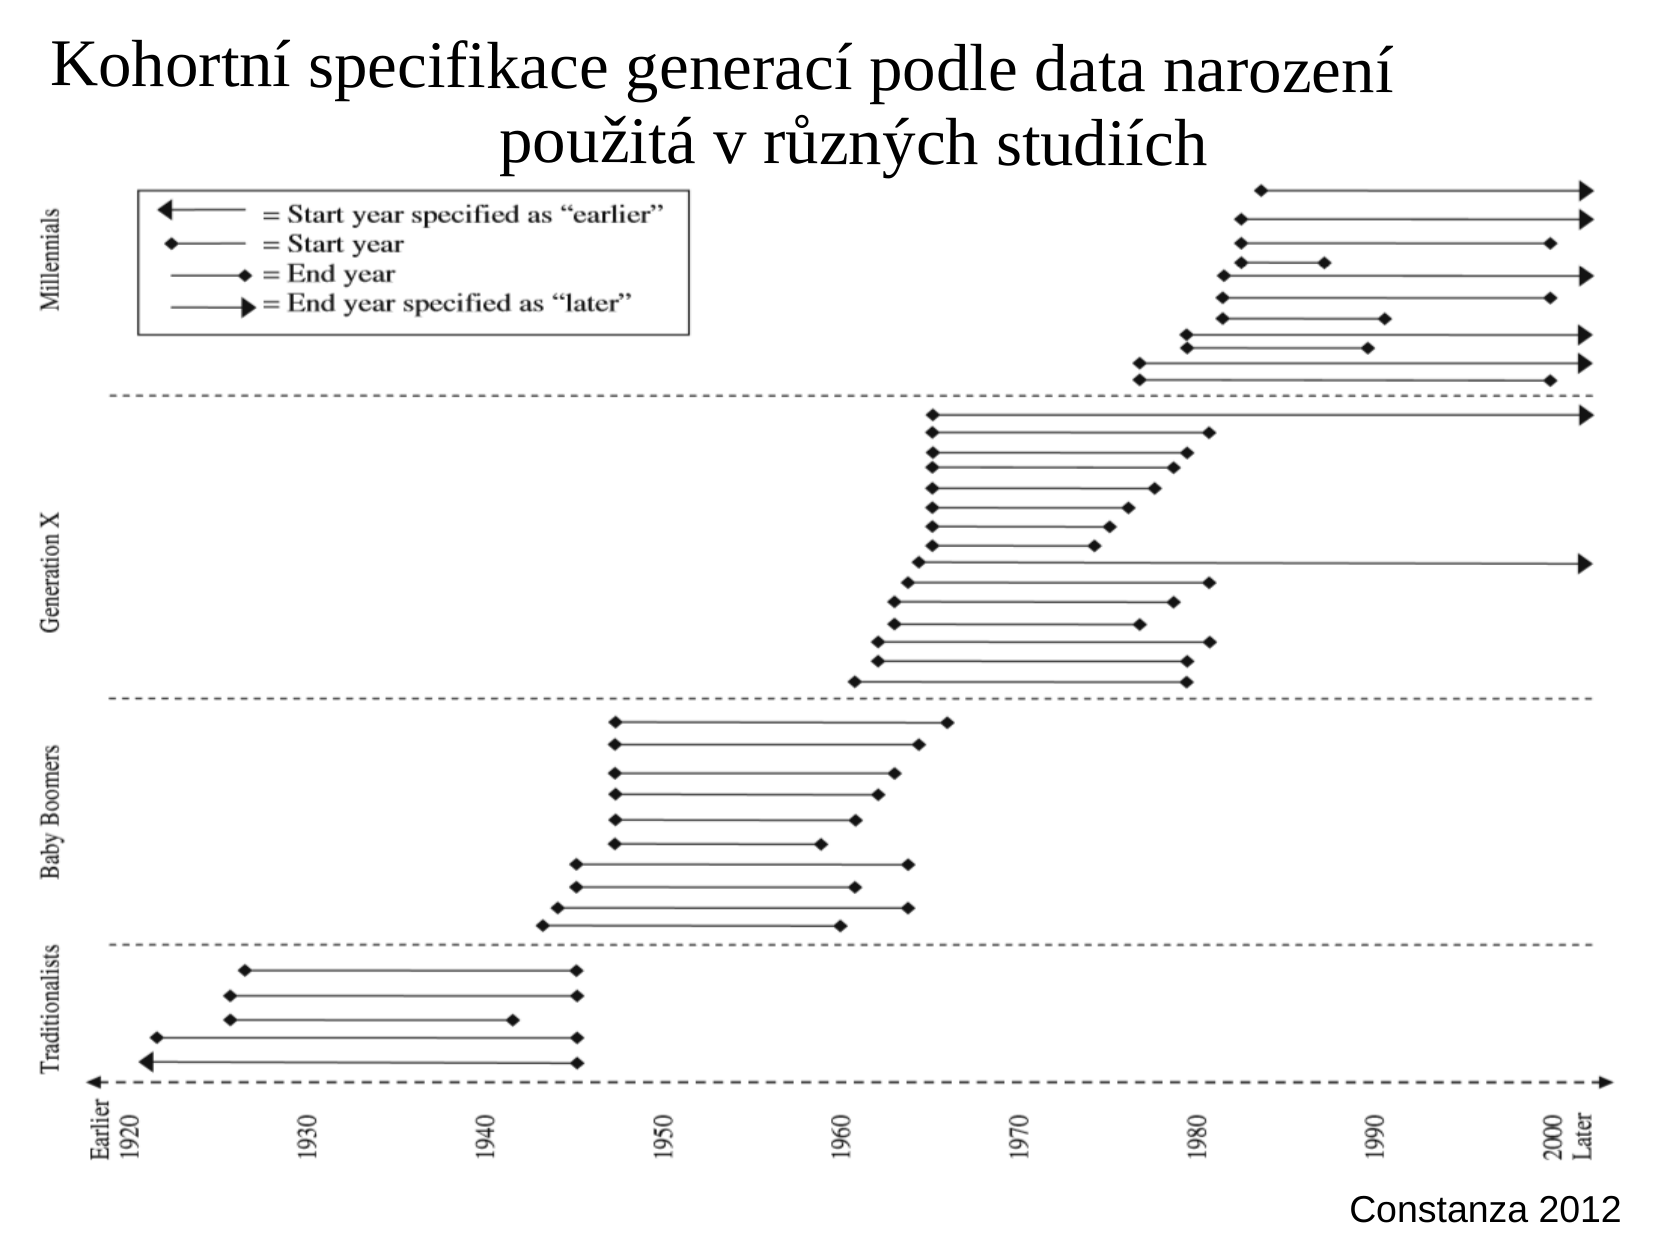

Kohortní specifikace generací podle data narození
						použitá v různých studiích
#
Constanza 2012